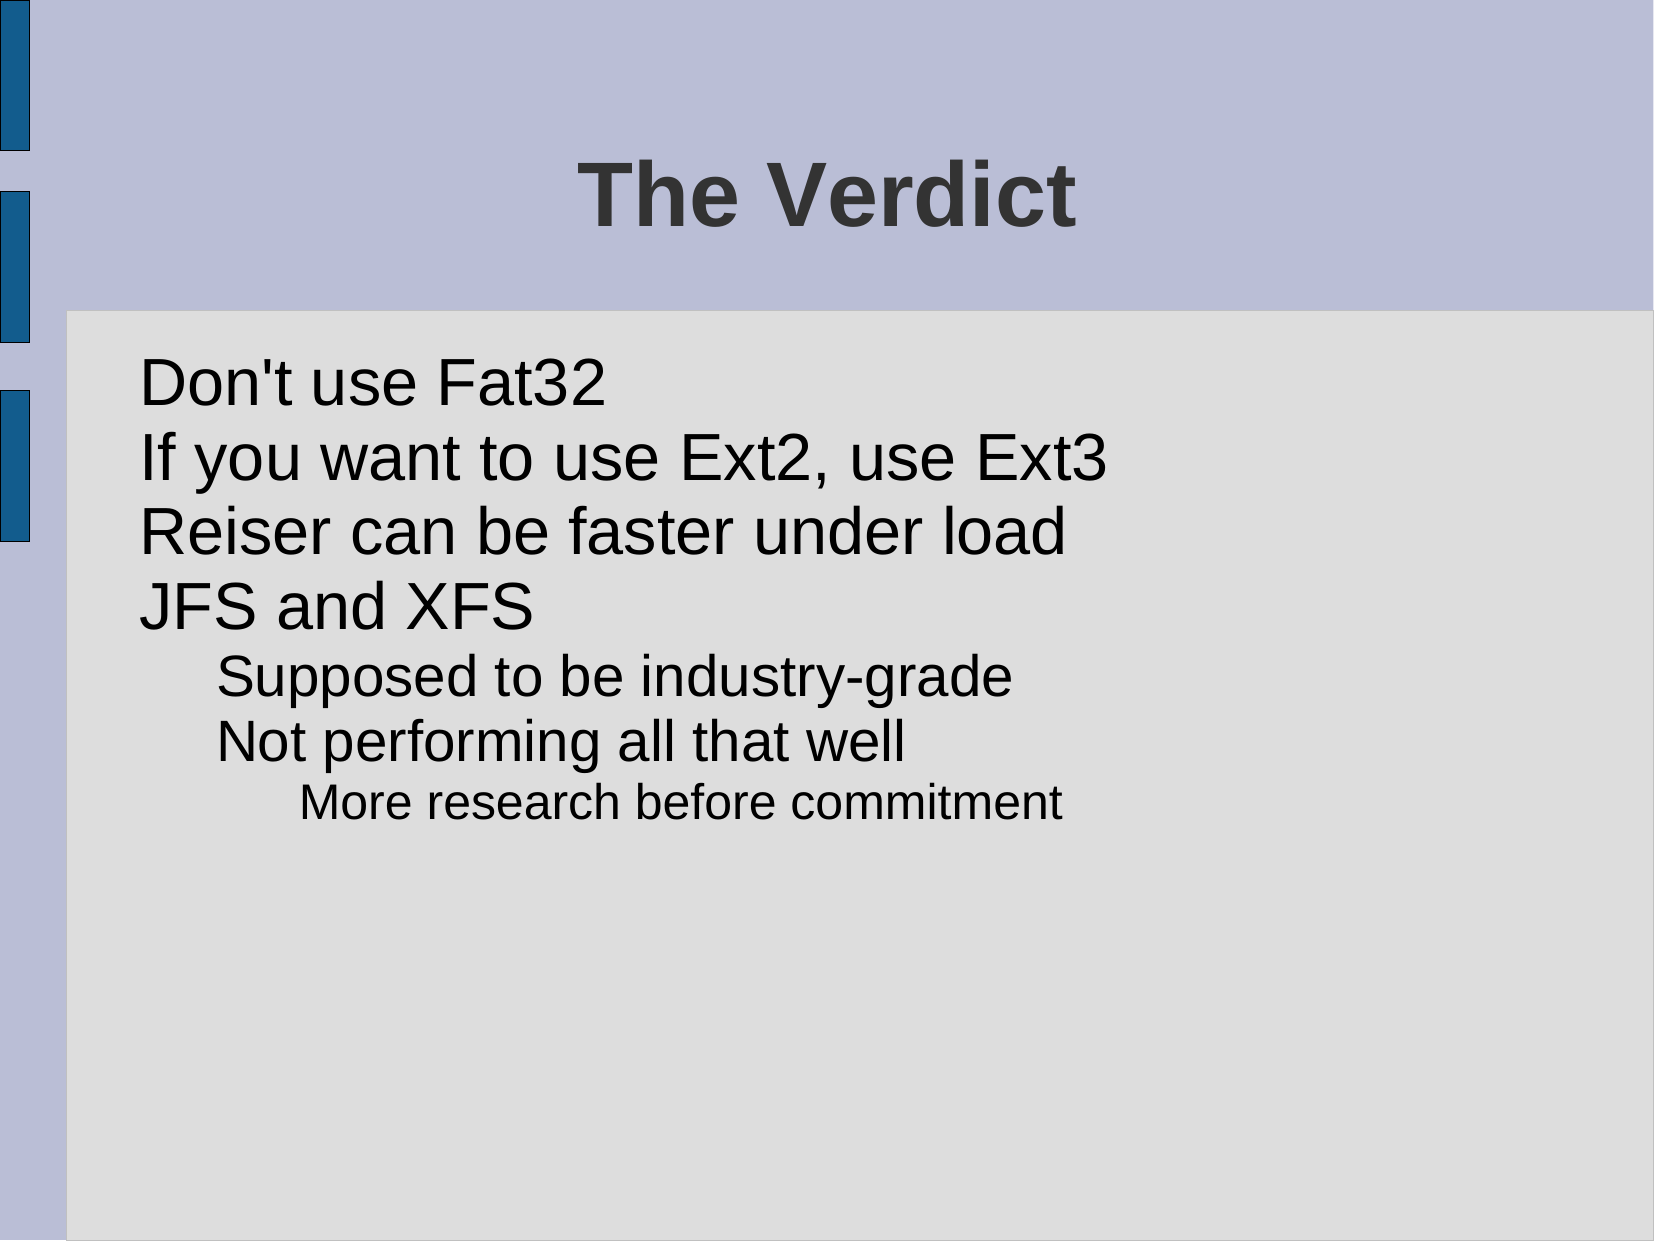

# The Verdict
Don't use Fat32
If you want to use Ext2, use Ext3
Reiser can be faster under load
JFS and XFS
Supposed to be industry-grade
Not performing all that well
More research before commitment